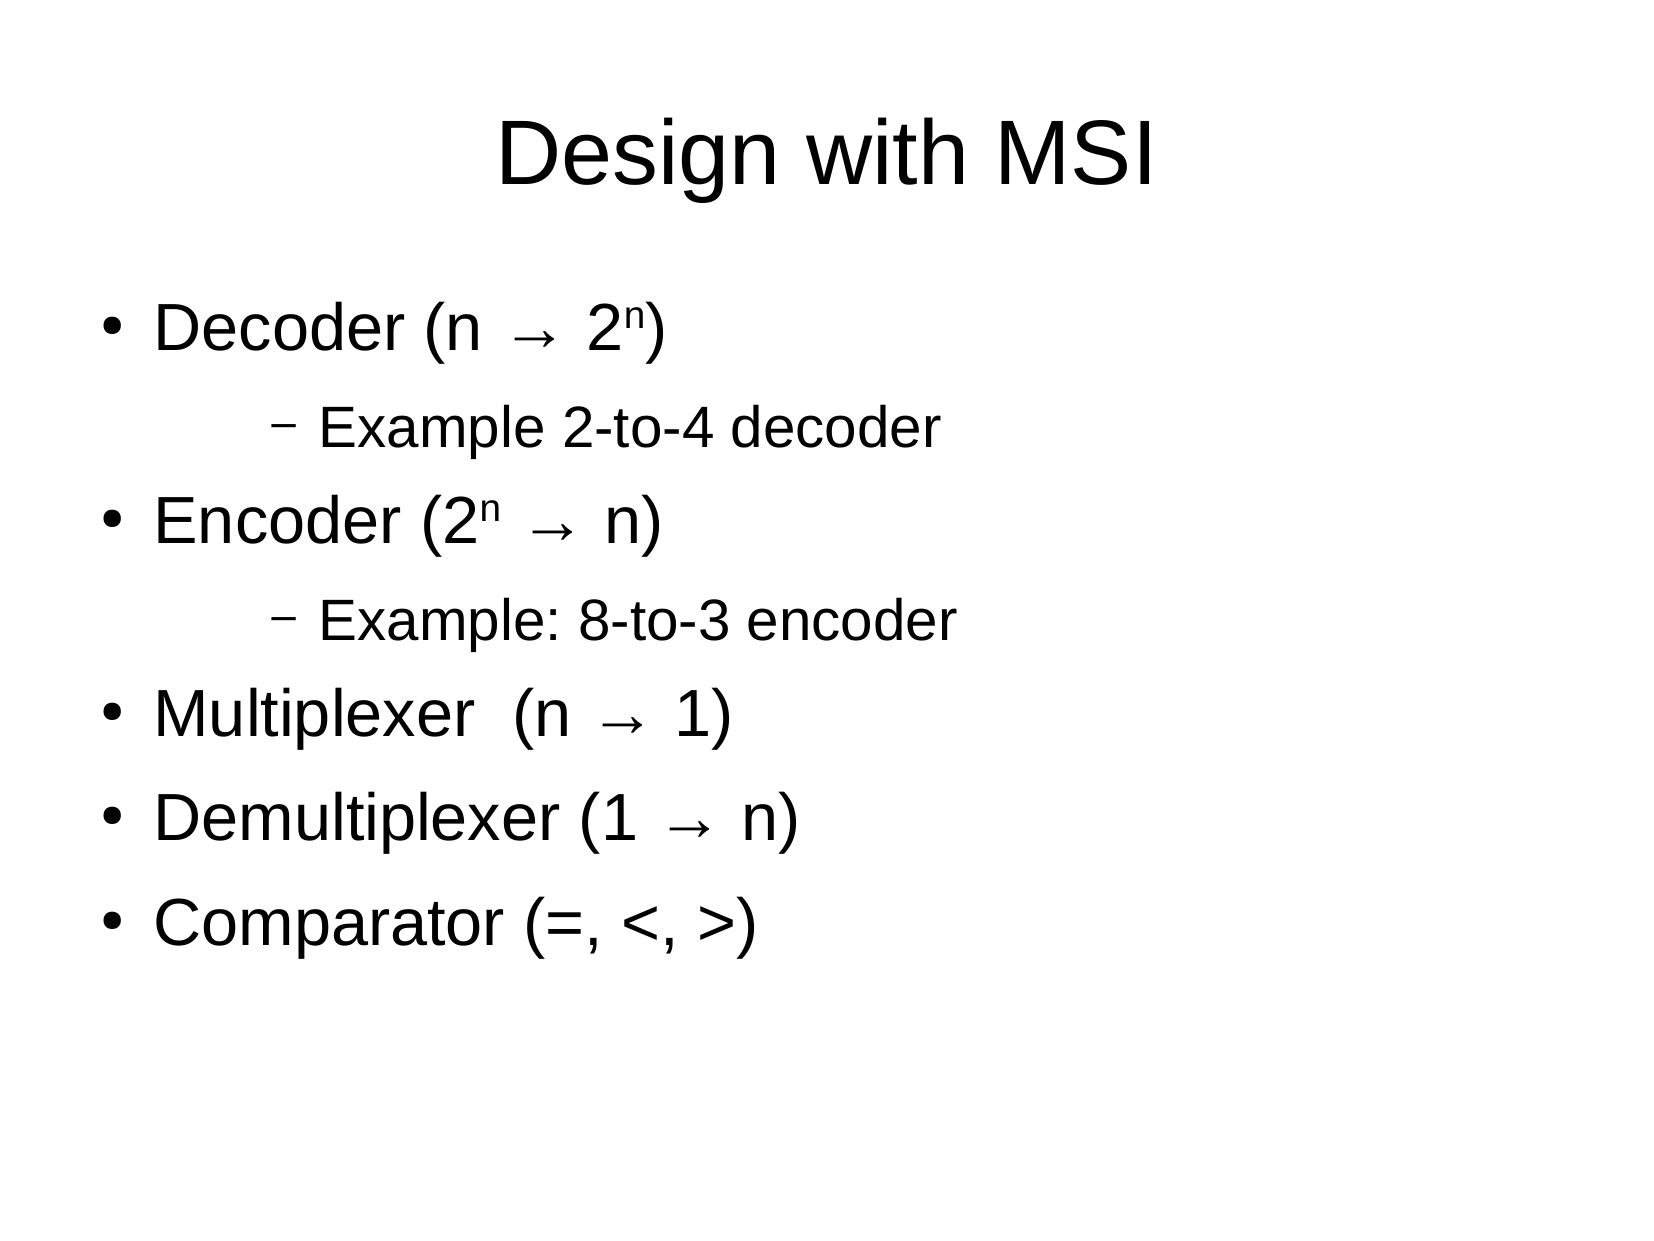

# Design with MSI
Decoder (n → 2n)
Example 2-to-4 decoder
Encoder (2n → n)
Example: 8-to-3 encoder
Multiplexer (n → 1)
Demultiplexer (1 → n)
Comparator (=, <, >)